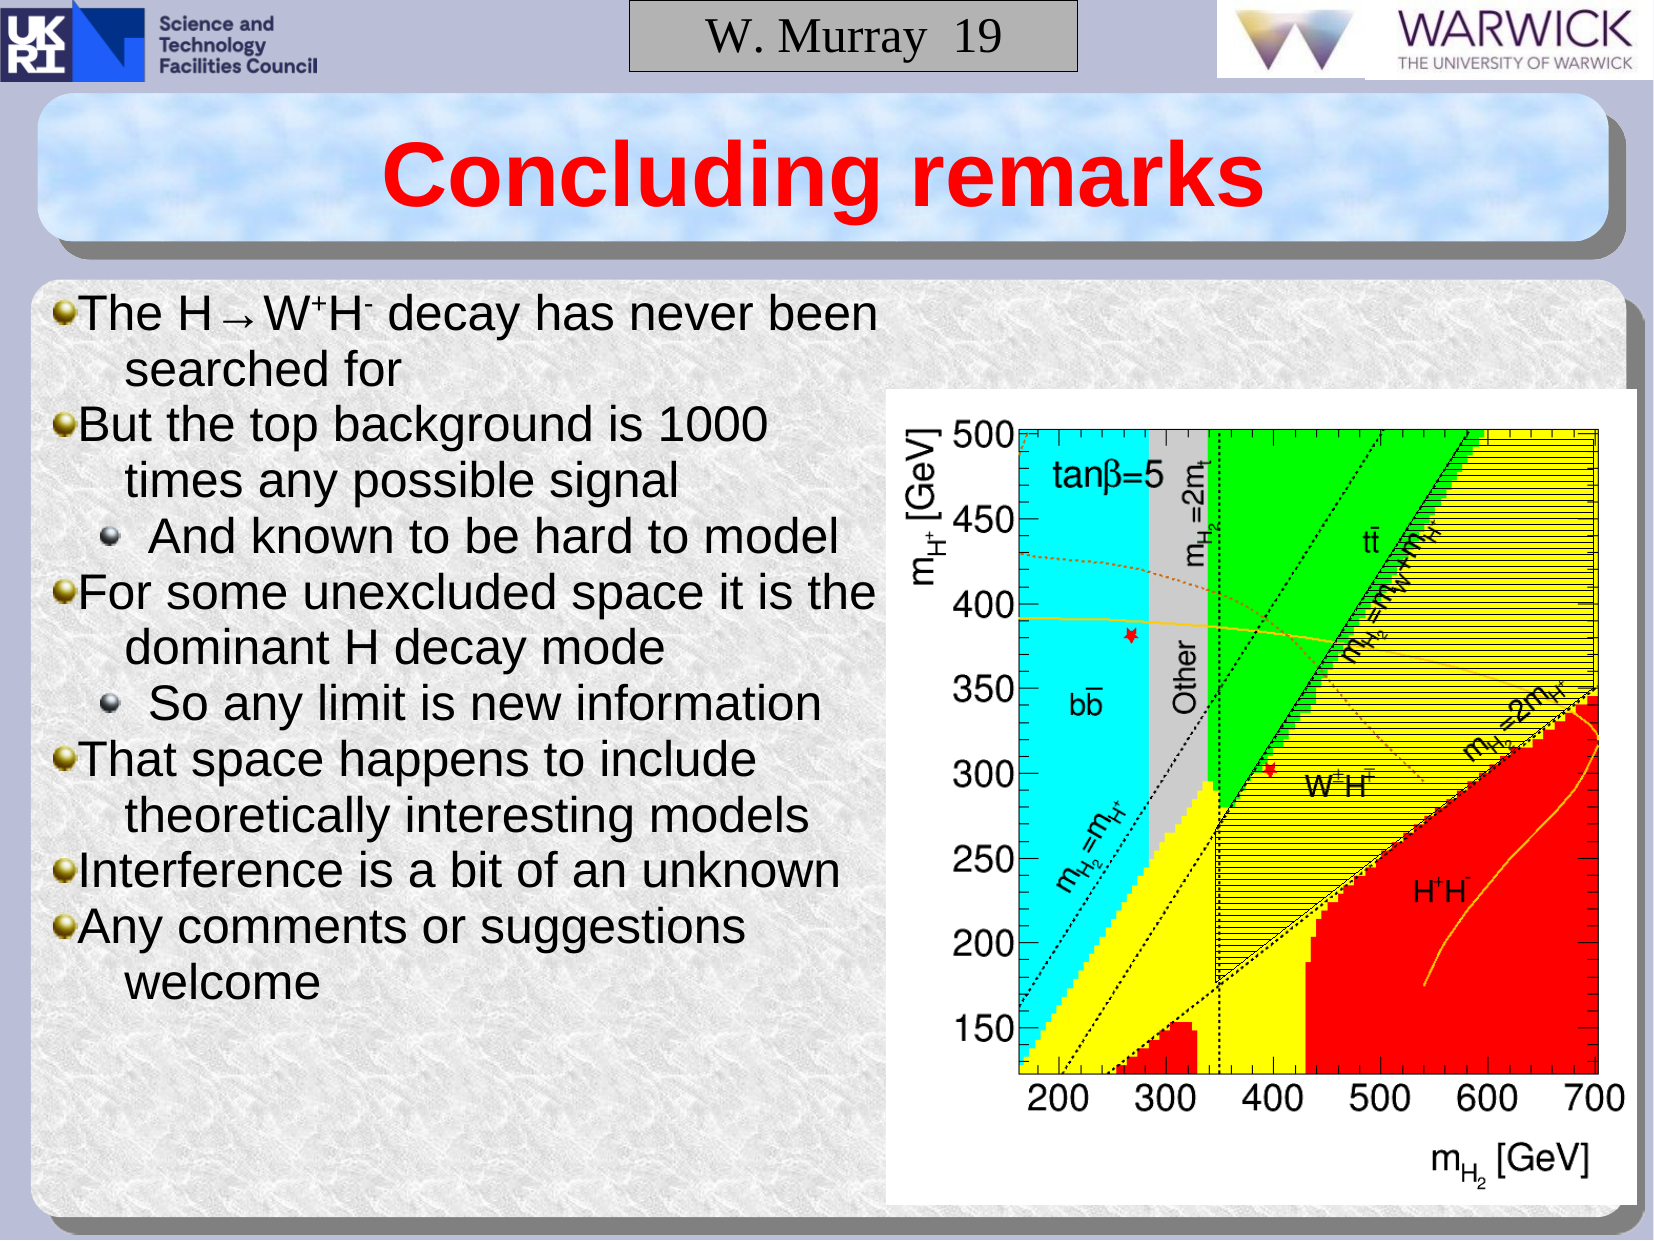

# Concluding remarks
The H→W+H- decay has never been searched for
But the top background is 1000 times any possible signal
And known to be hard to model
For some unexcluded space it is the dominant H decay mode
So any limit is new information
That space happens to include theoretically interesting models
Interference is a bit of an unknown
Any comments or suggestions welcome